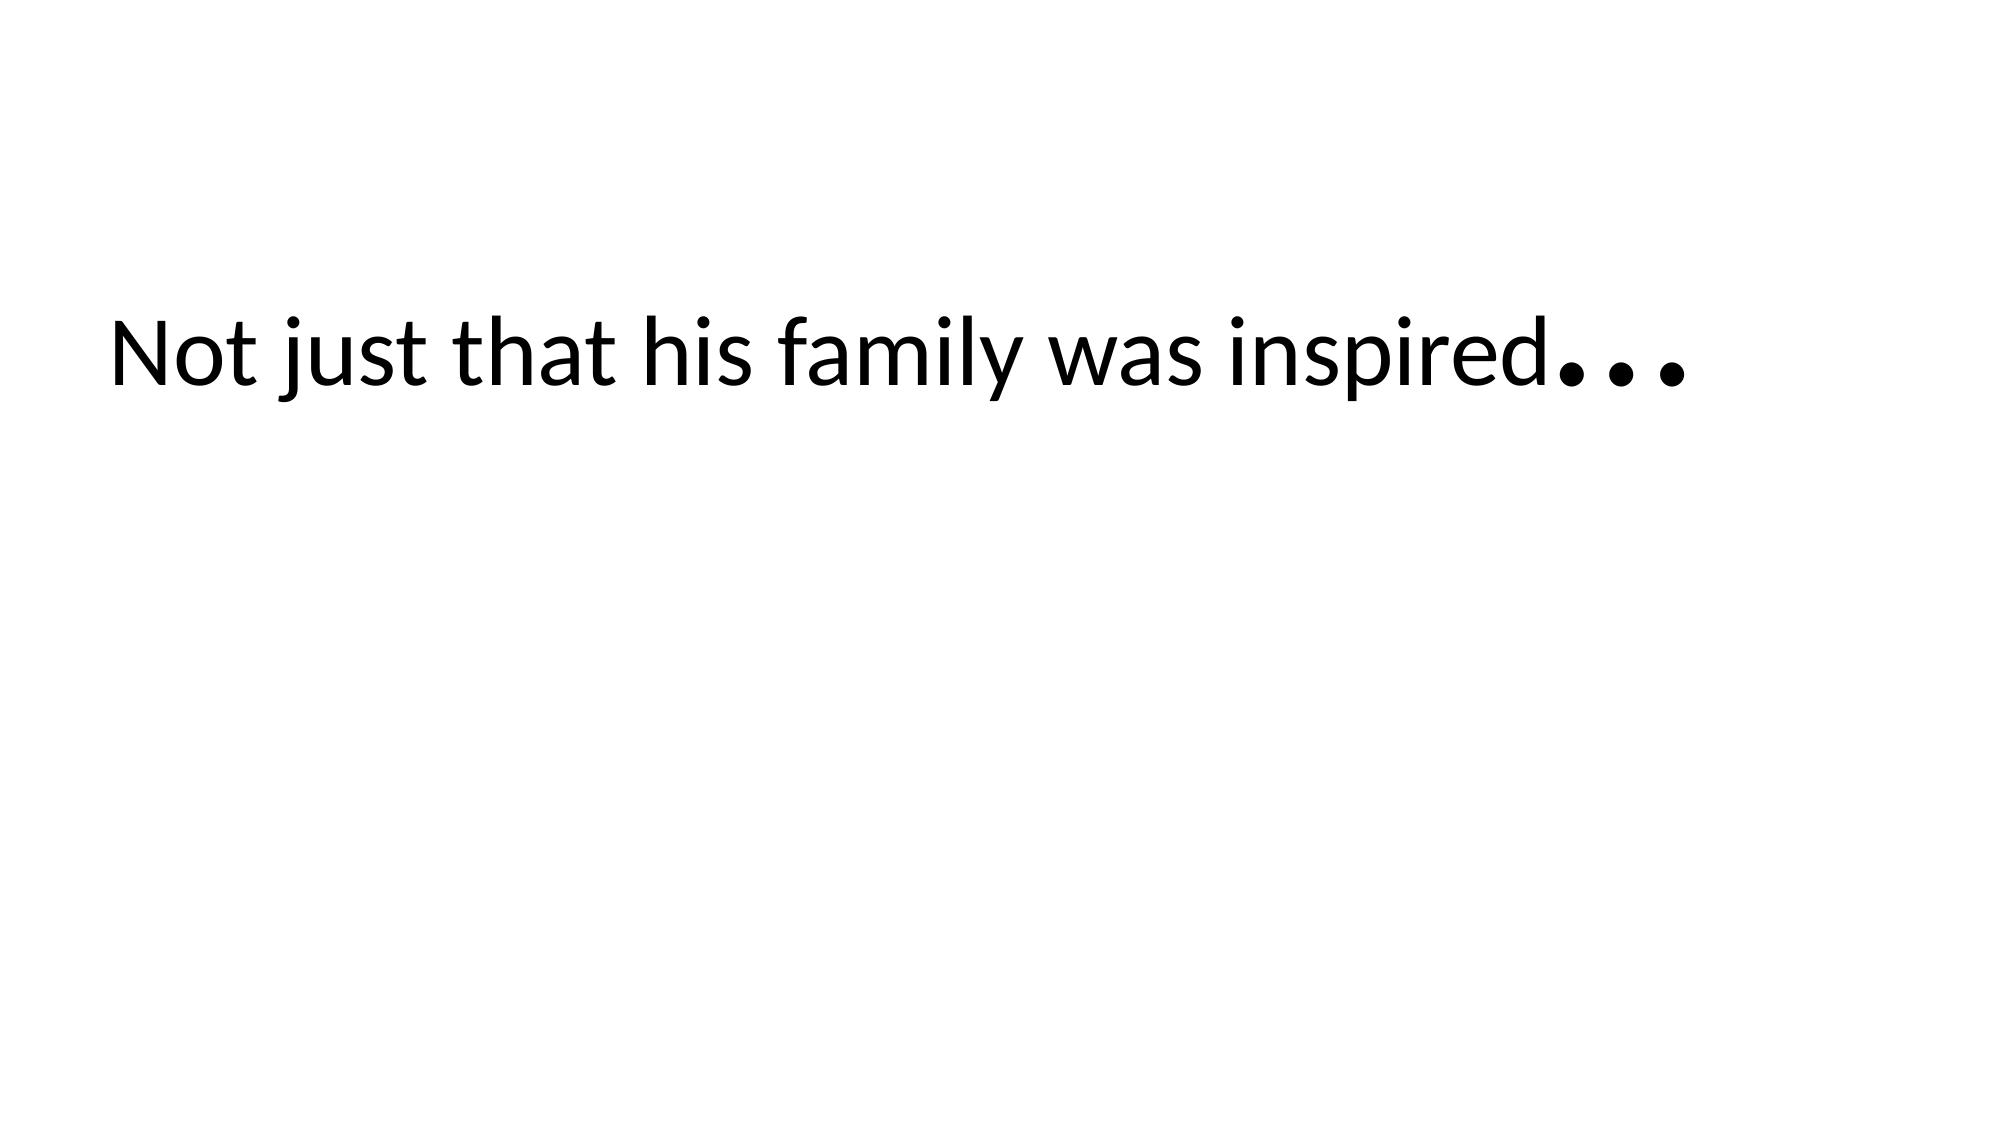

Not just that his family was inspired…